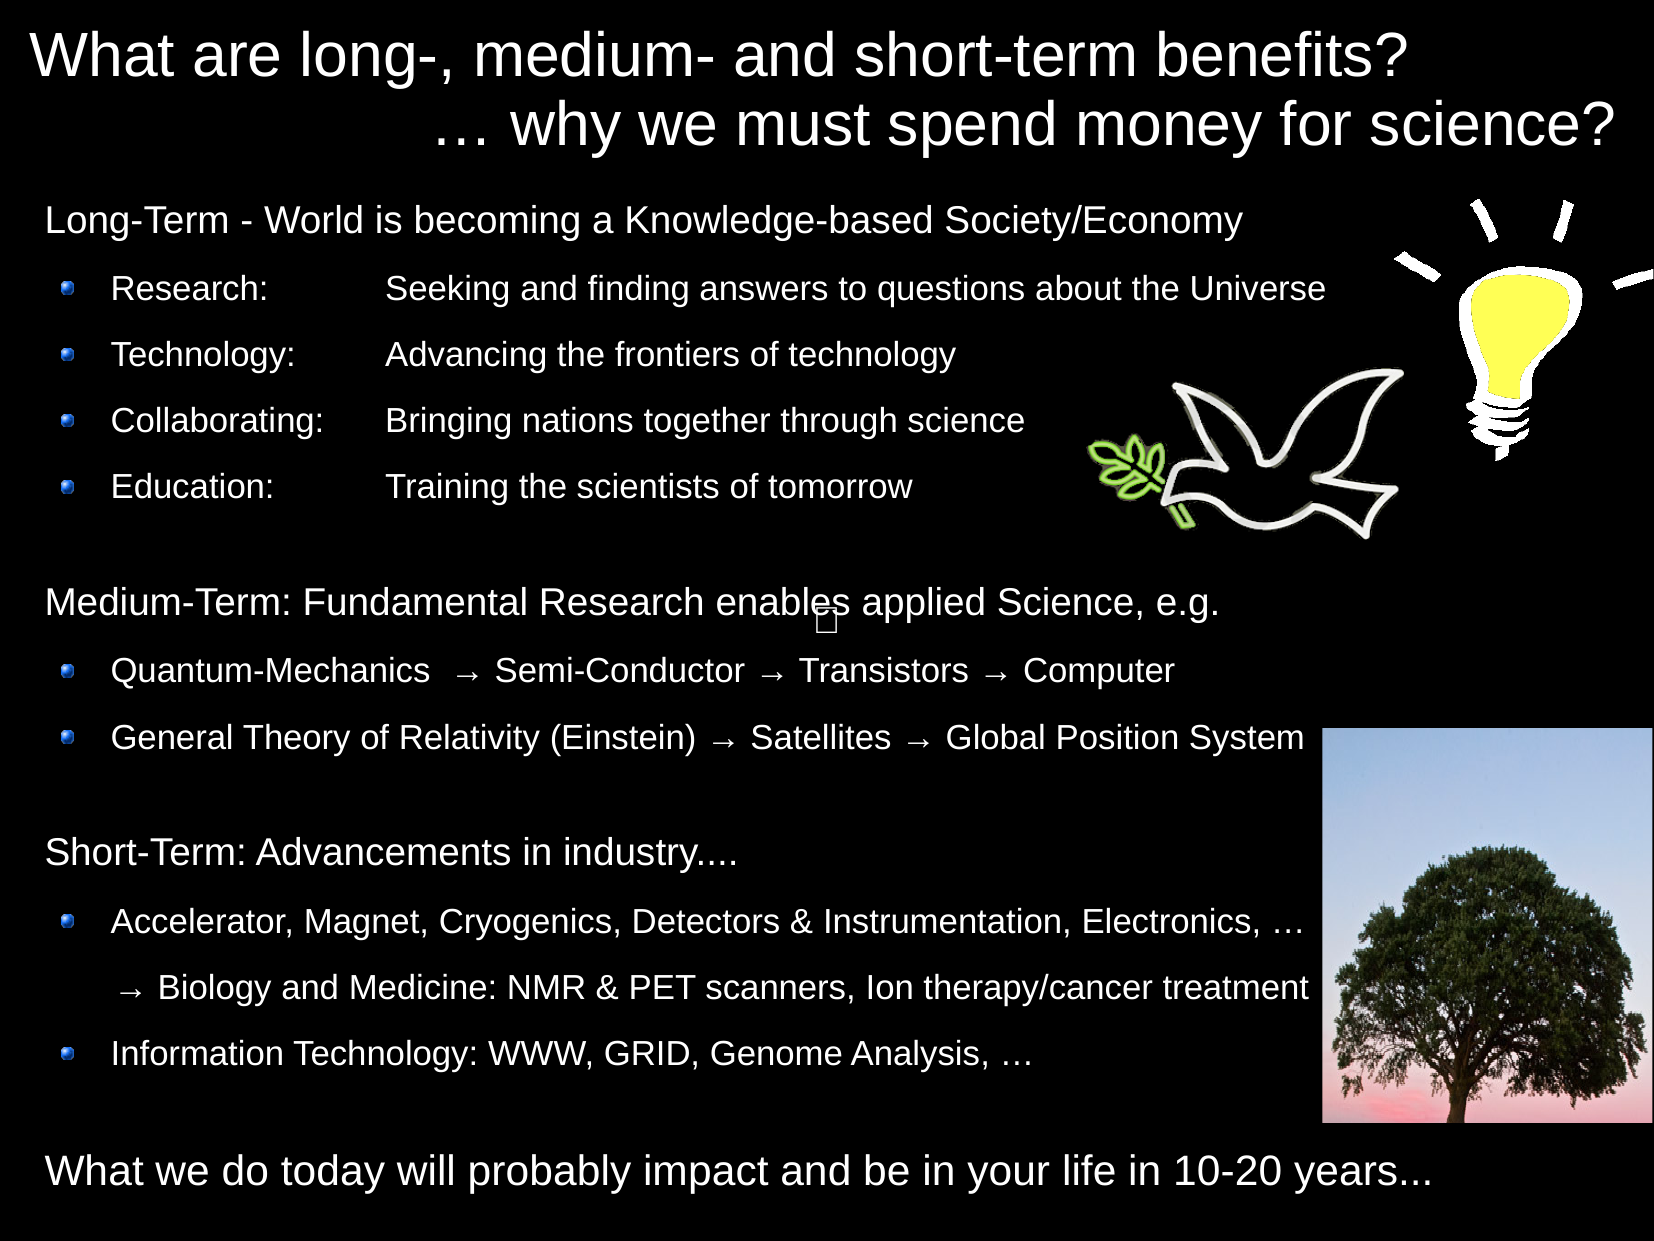

ﾧ
What are long-, medium- and short-term benefits?
… why we must spend money for science?
# Long-Term - World is becoming a Knowledge-based Society/Economy
Research:		 	Seeking and finding answers to questions about the Universe
Technology: 				 	Advancing the frontiers of technology
Collaborating: 	Bringing nations together through science
Education:				 	Training the scientists of tomorrow
Medium-Term: Fundamental Research enables applied Science, e.g.
Quantum-Mechanics → Semi-Conductor → Transistors → Computer
General Theory of Relativity (Einstein) → Satellites → Global Position System
Short-Term: Advancements in industry....
Accelerator, Magnet, Cryogenics, Detectors & Instrumentation, Electronics, …
 	→ Biology and Medicine: NMR & PET scanners, Ion therapy/cancer treatment
Information Technology: WWW, GRID, Genome Analysis, …
What we do today will probably impact and be in your life in 10-20 years...